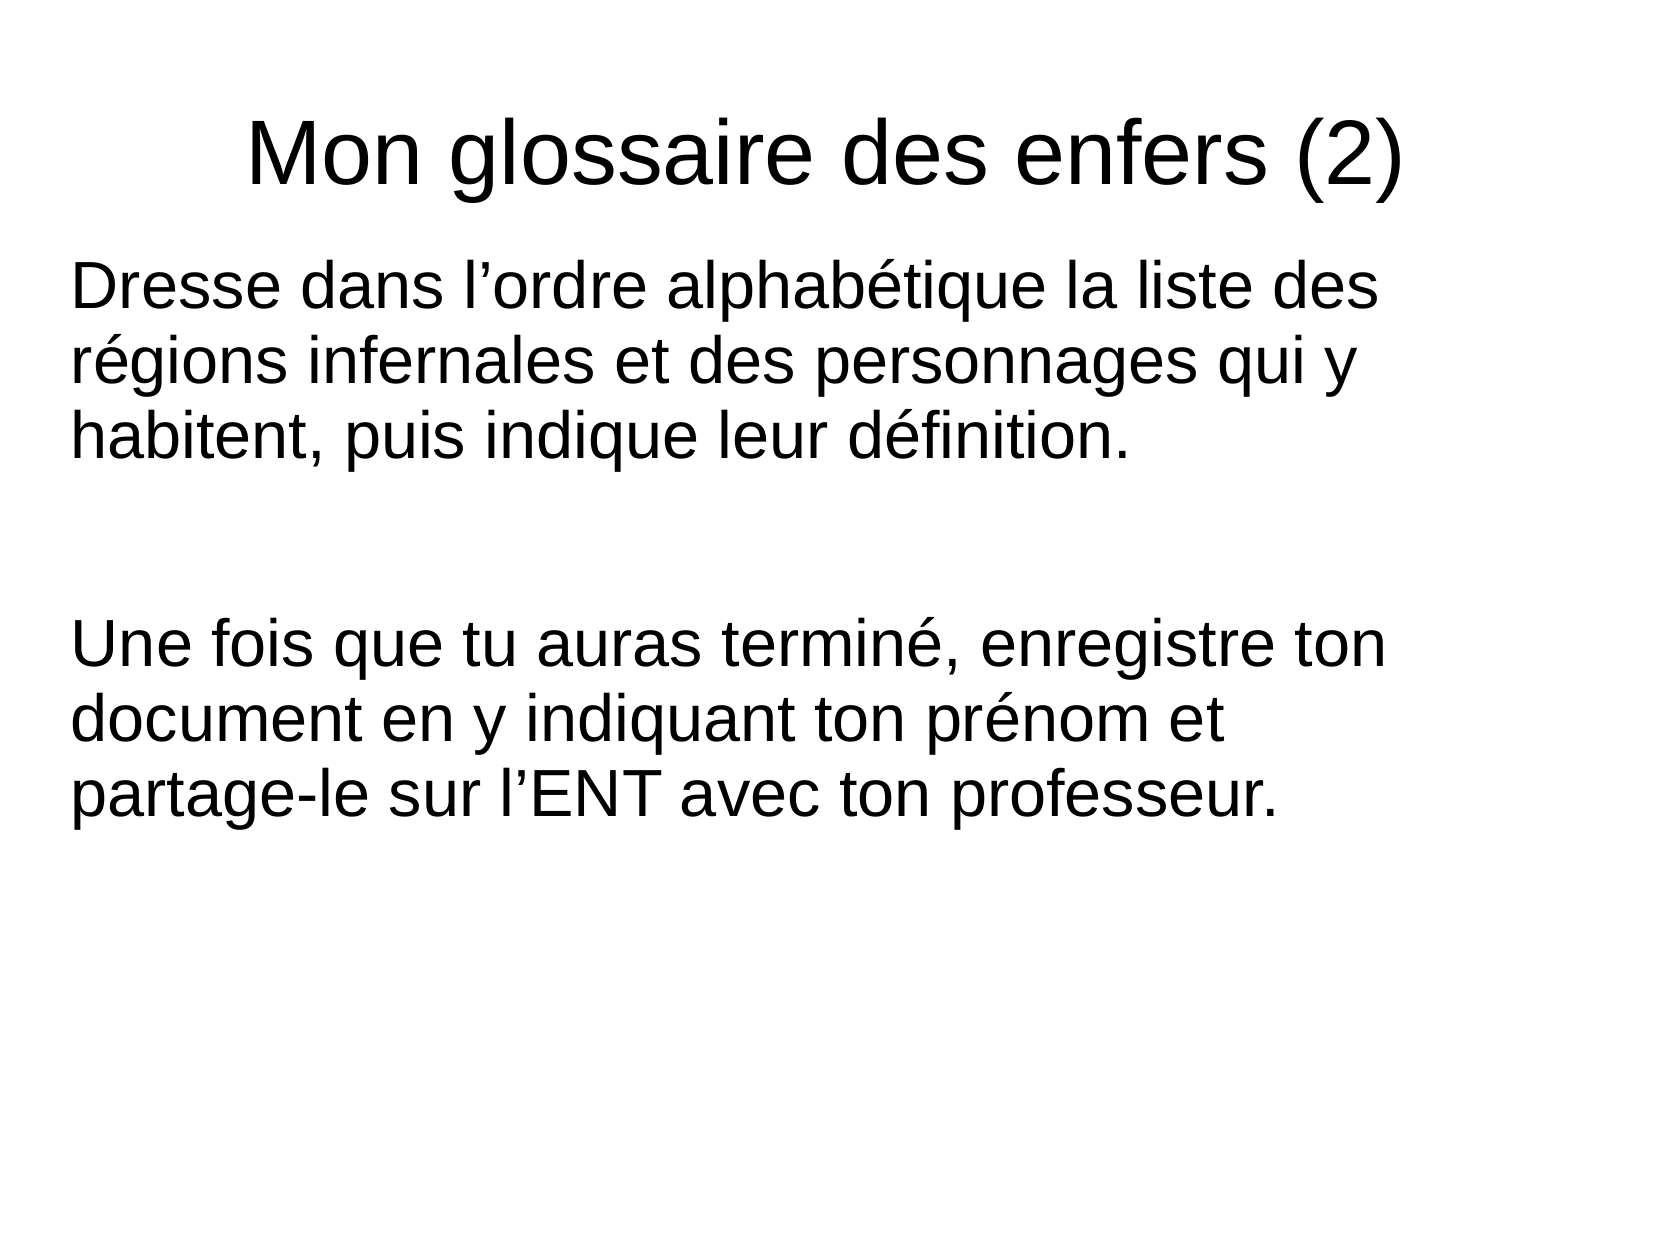

# Mon glossaire des enfers (2)
Dresse dans l’ordre alphabétique la liste des régions infernales et des personnages qui y habitent, puis indique leur définition.
Une fois que tu auras terminé, enregistre ton document en y indiquant ton prénom et partage-le sur l’ENT avec ton professeur.